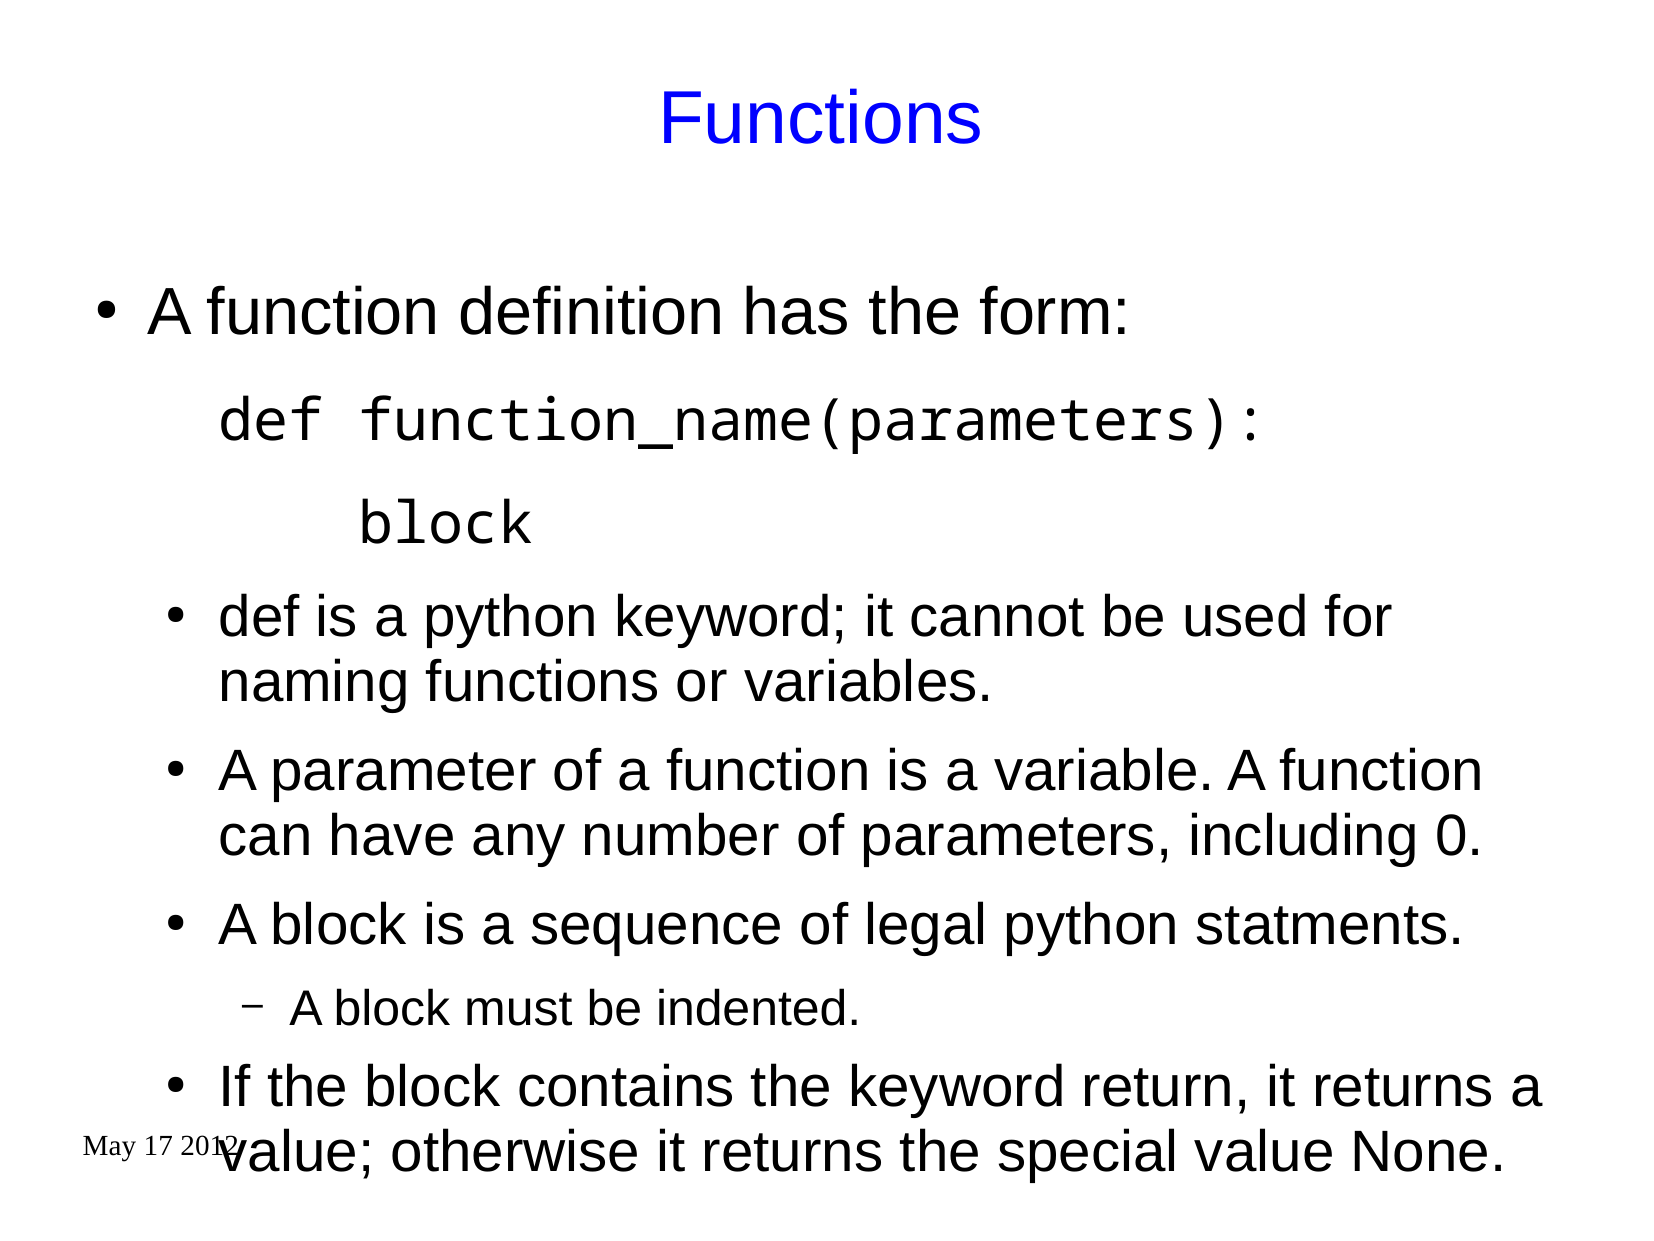

# Functions
A function definition has the form:
def function_name(parameters):
 block
def is a python keyword; it cannot be used for naming functions or variables.
A parameter of a function is a variable. A function can have any number of parameters, including 0.
A block is a sequence of legal python statments.
A block must be indented.
If the block contains the keyword return, it returns a value; otherwise it returns the special value None.
May 17 2012